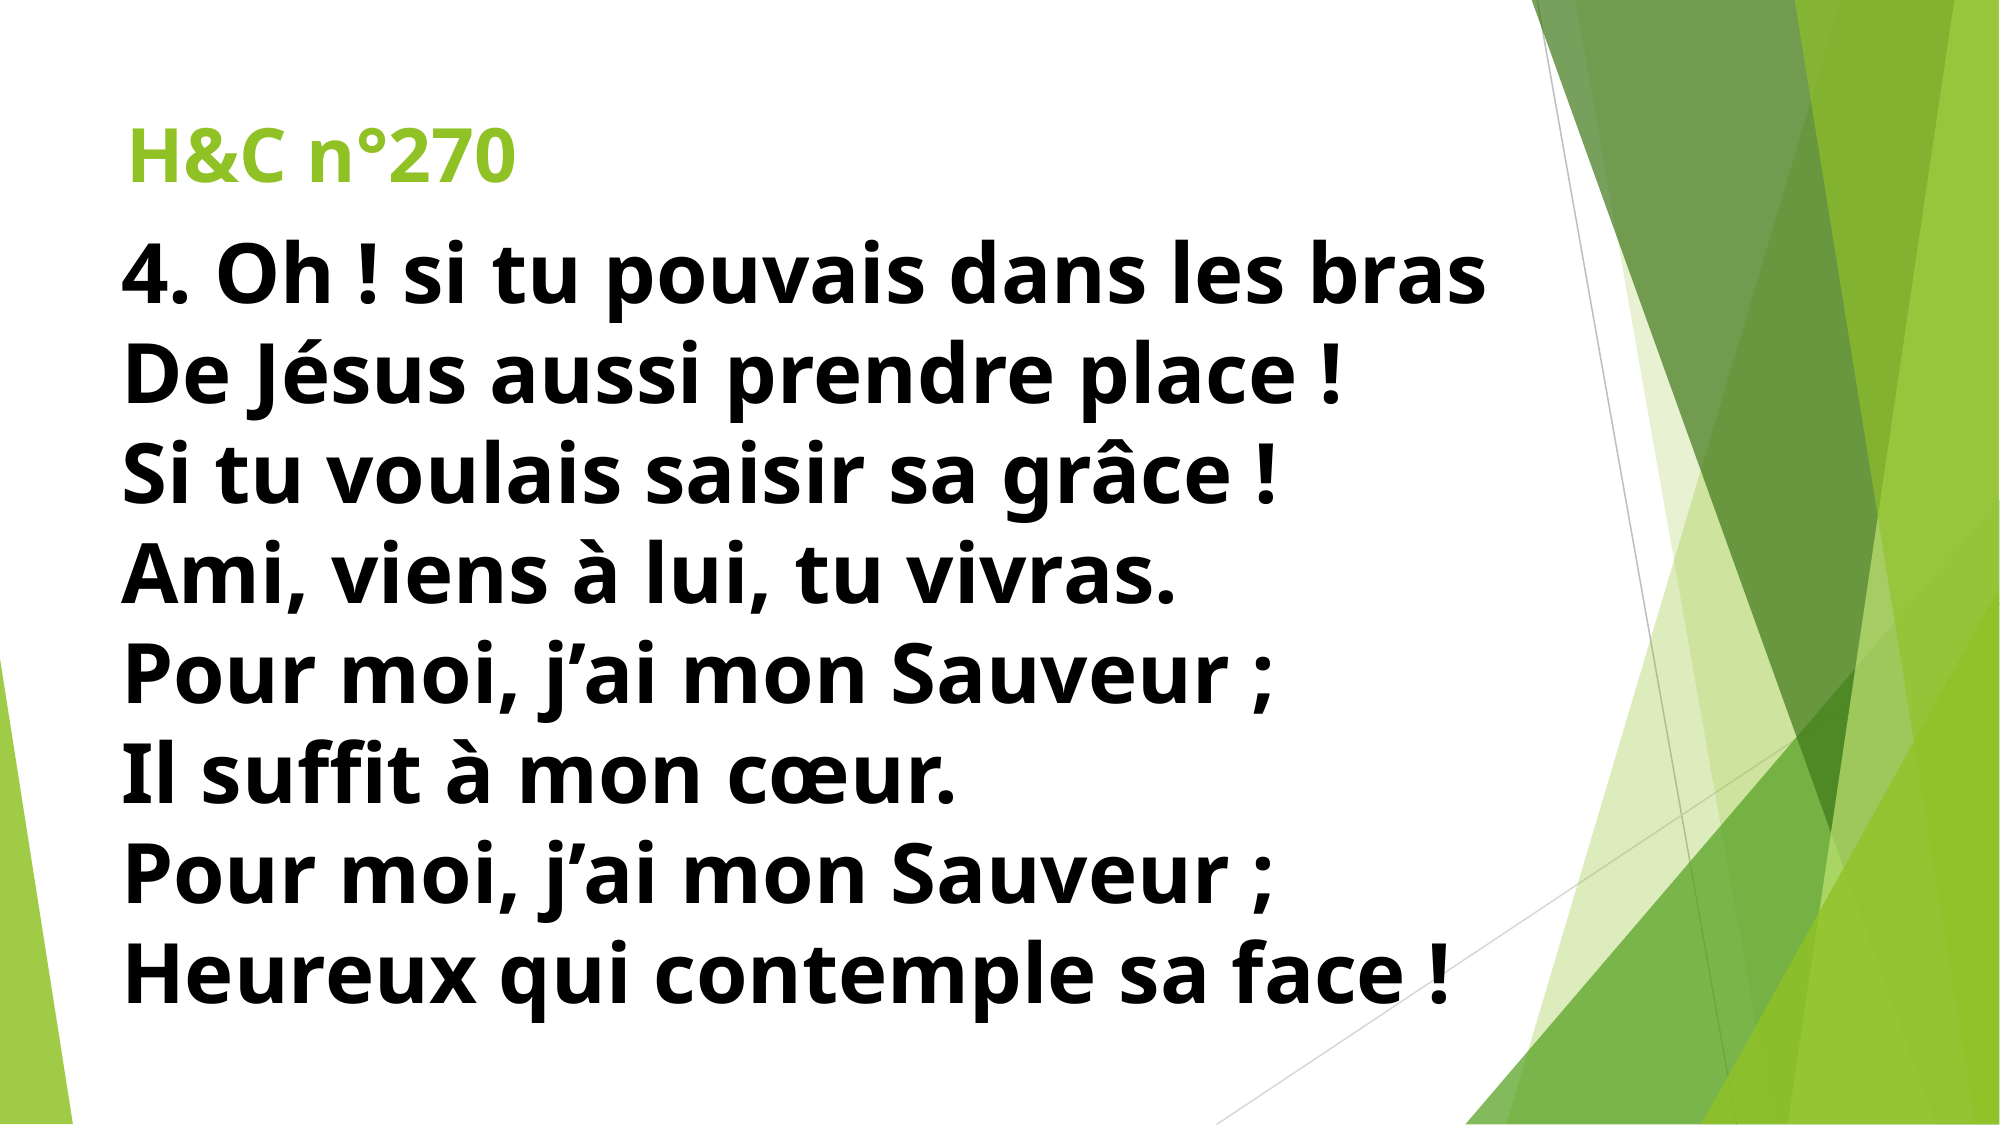

H&C n°270
4. Oh ! si tu pouvais dans les bras
De Jésus aussi prendre place !
Si tu voulais saisir sa grâce !
Ami, viens à lui, tu vivras.
Pour moi, j’ai mon Sauveur ;
Il suffit à mon cœur.
Pour moi, j’ai mon Sauveur ;
Heureux qui contemple sa face !